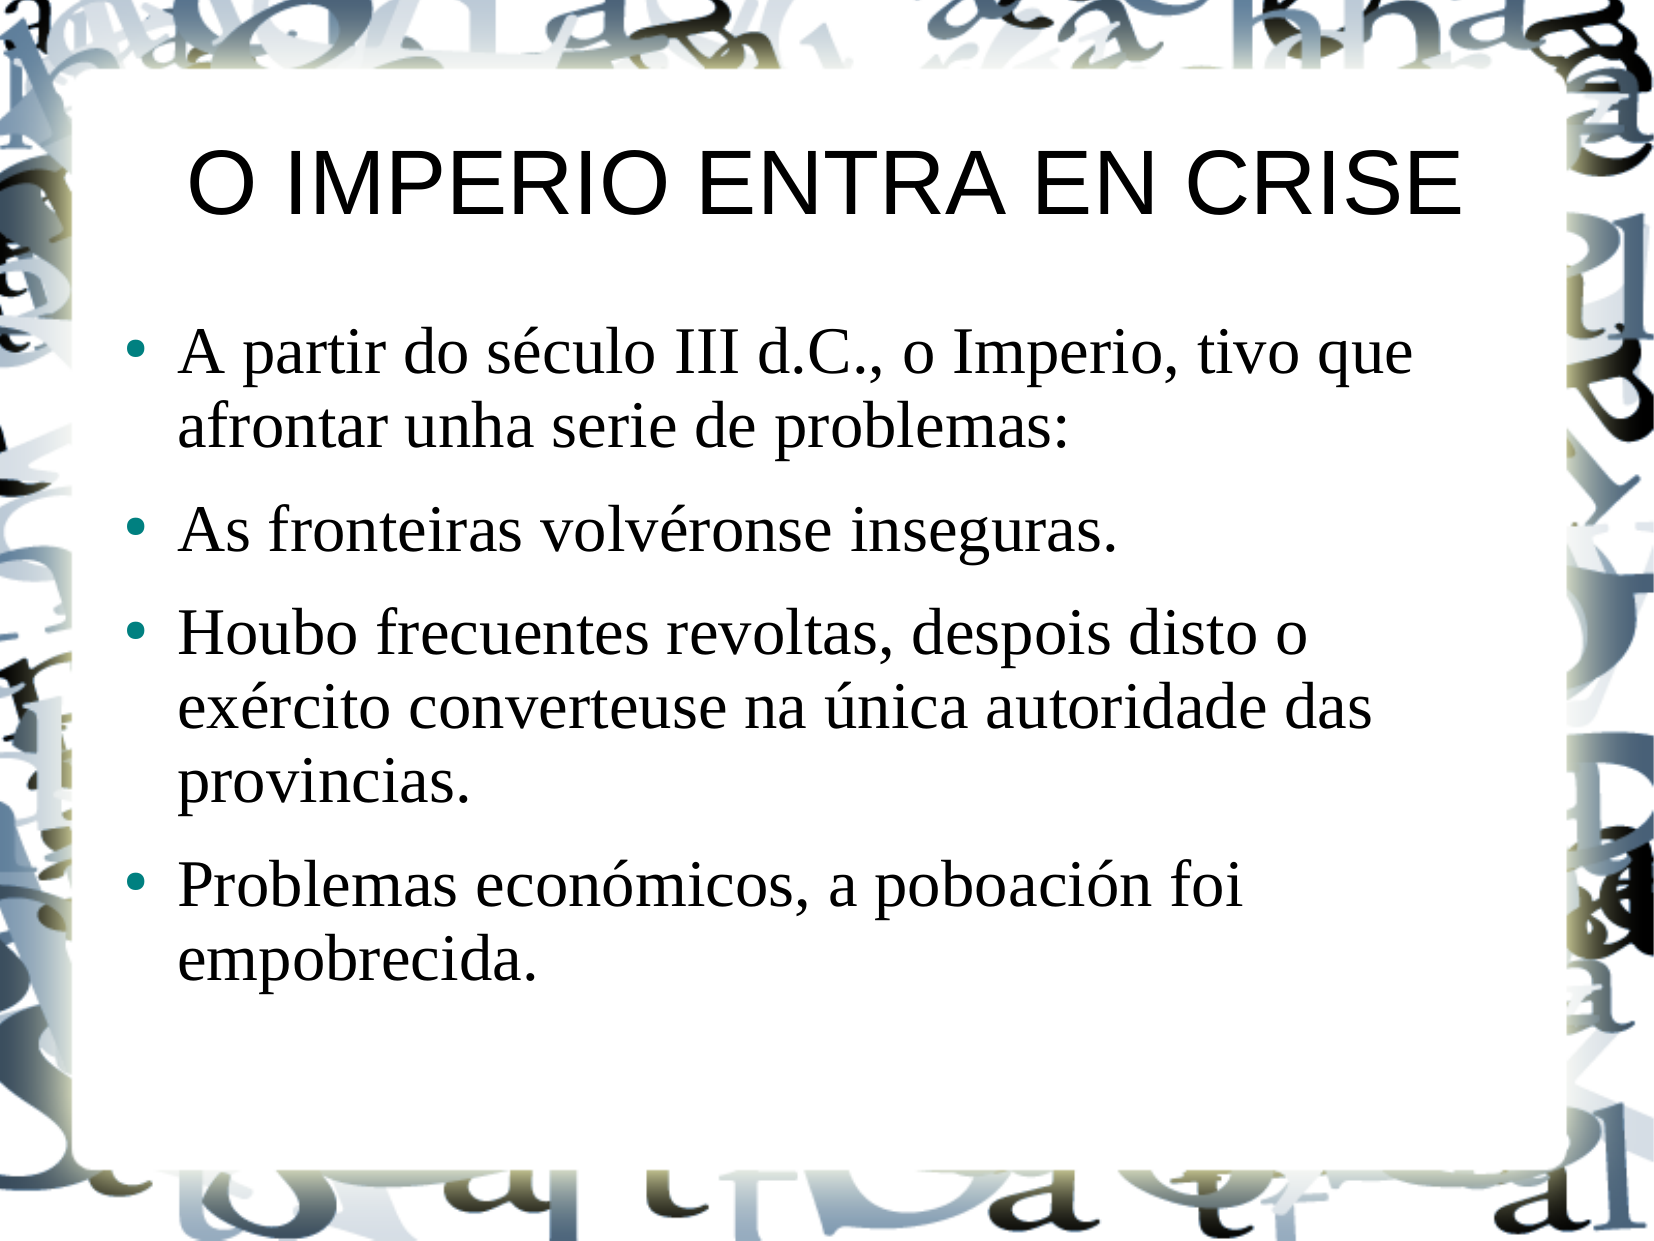

# O IMPERIO ENTRA EN CRISE
A partir do século III d.C., o Imperio, tivo que afrontar unha serie de problemas:
As fronteiras volvéronse inseguras.
Houbo frecuentes revoltas, despois disto o exército converteuse na única autoridade das provincias.
Problemas económicos, a poboación foi empobrecida.